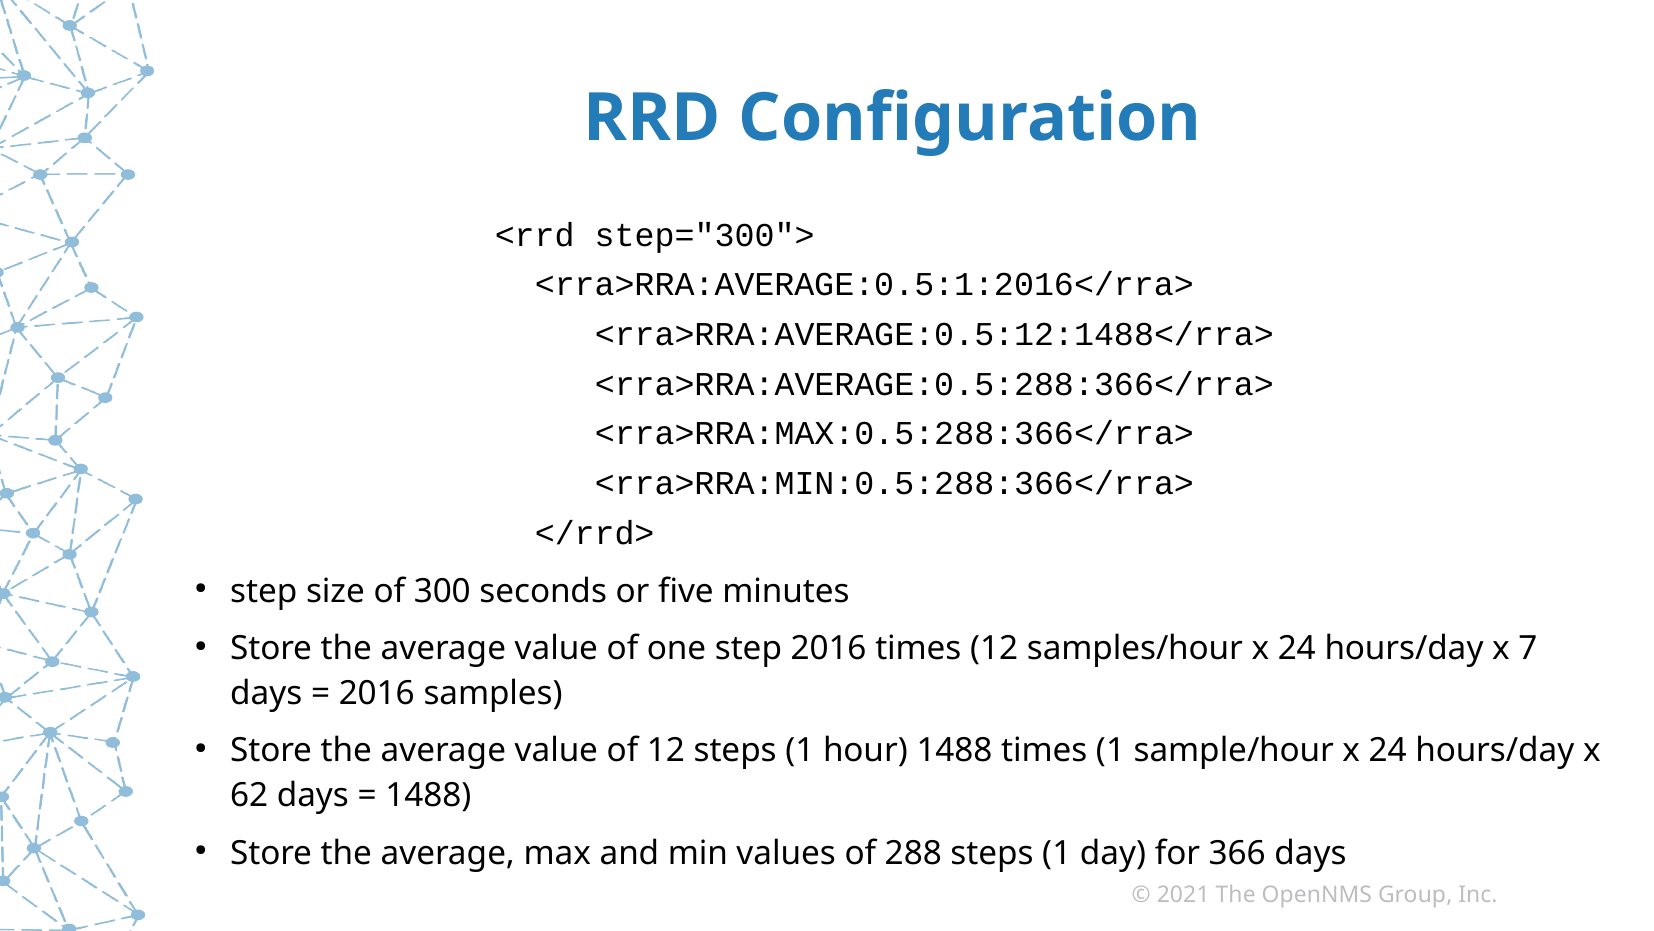

# RRD Configuration
 			<rrd step="300">
 			 <rra>RRA:AVERAGE:0.5:1:2016</rra>
 			 <rra>RRA:AVERAGE:0.5:12:1488</rra>
 				 <rra>RRA:AVERAGE:0.5:288:366</rra>
 			 <rra>RRA:MAX:0.5:288:366</rra>
 			 <rra>RRA:MIN:0.5:288:366</rra>
 			 </rrd>
step size of 300 seconds or five minutes
Store the average value of one step 2016 times (12 samples/hour x 24 hours/day x 7 days = 2016 samples)
Store the average value of 12 steps (1 hour) 1488 times (1 sample/hour x 24 hours/day x 62 days = 1488)
Store the average, max and min values of 288 steps (1 day) for 366 days